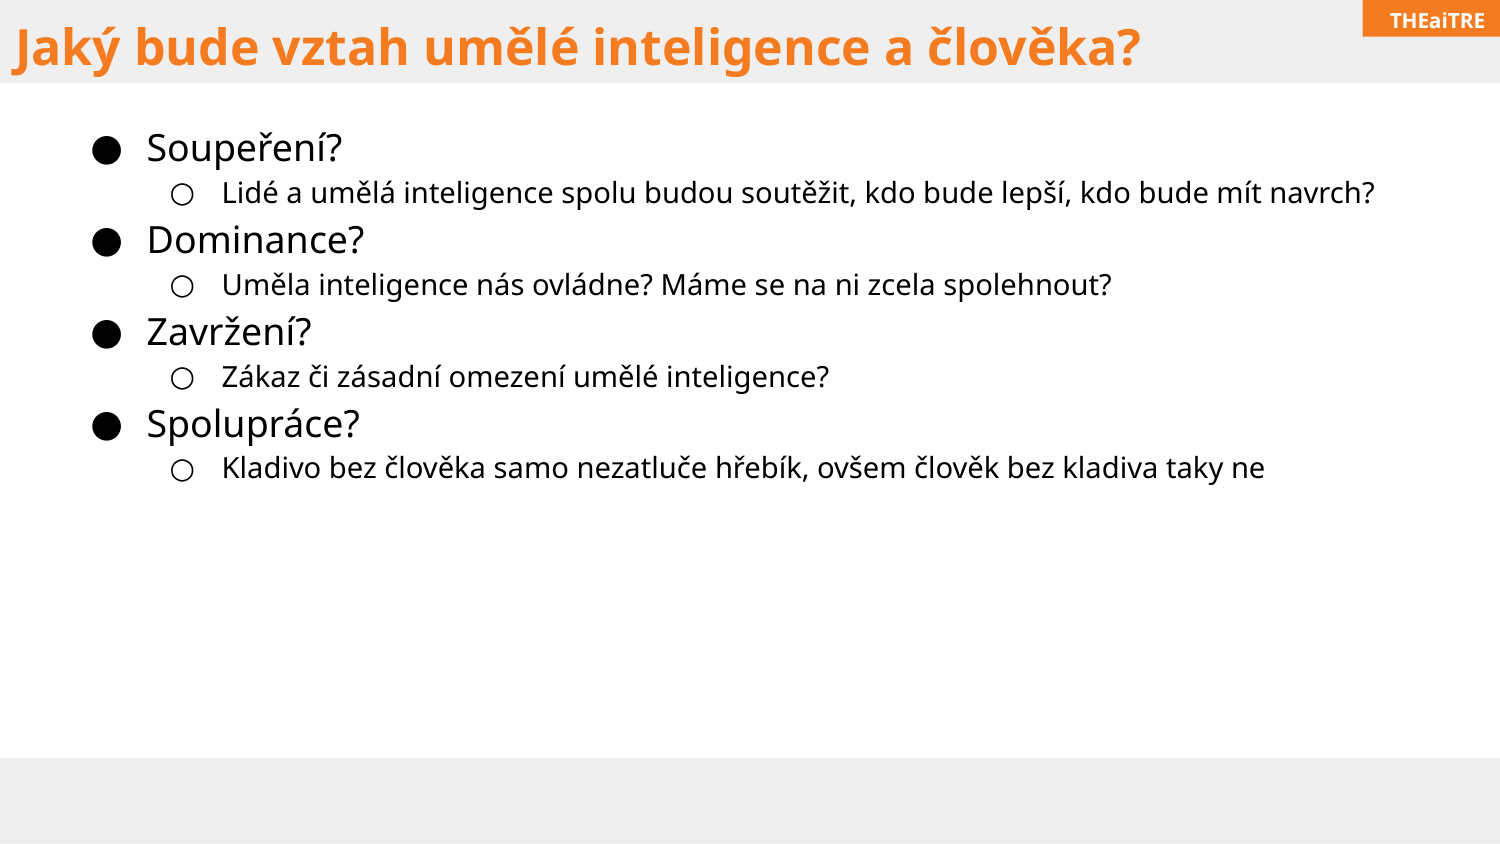

Jaký bude vztah umělé inteligence a člověka?
THEaiTRE
# Soupeření?
Lidé a umělá inteligence spolu budou soutěžit, kdo bude lepší, kdo bude mít navrch?
Dominance?
Uměla inteligence nás ovládne? Máme se na ni zcela spolehnout?
Zavržení?
Zákaz či zásadní omezení umělé inteligence?
Spolupráce?
Kladivo bez člověka samo nezatluče hřebík, ovšem člověk bez kladiva taky ne